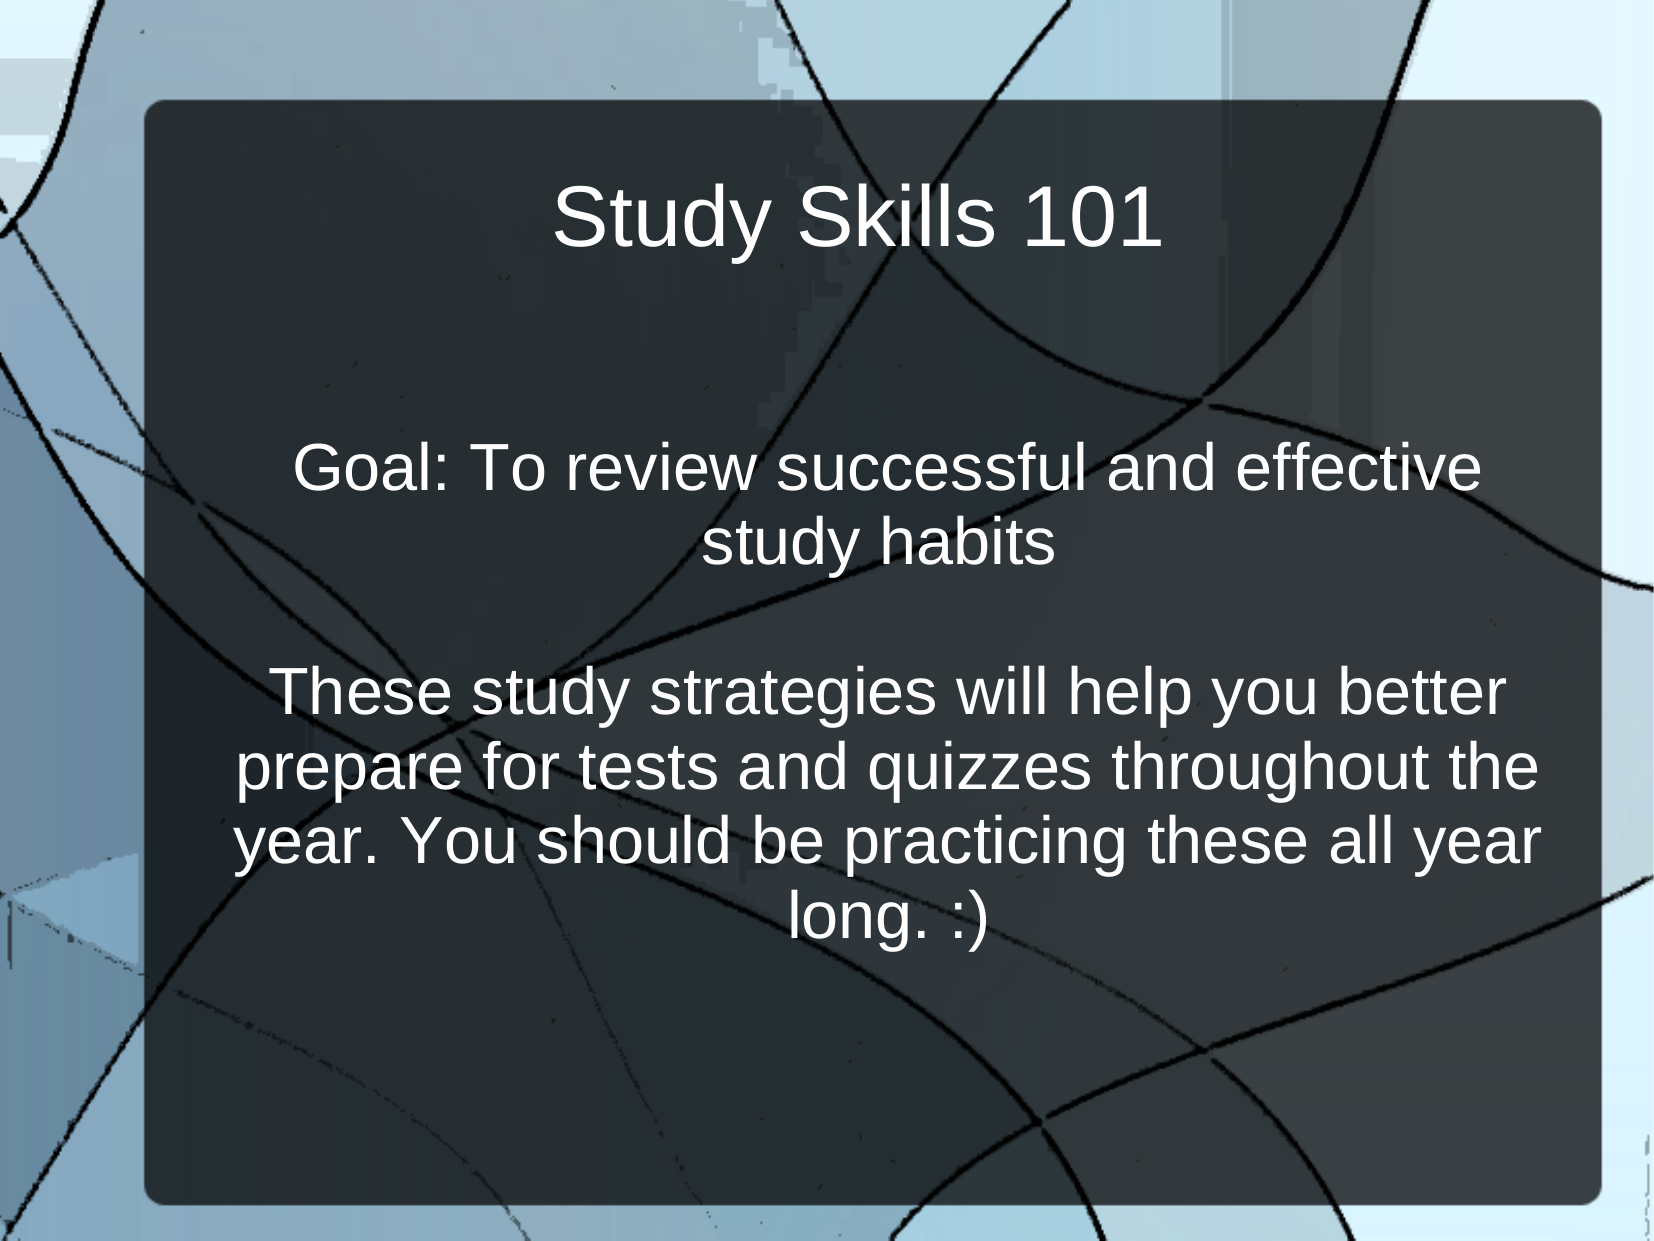

# Study Skills 101
Goal: To review successful and effective study habits
These study strategies will help you better prepare for tests and quizzes throughout the year. You should be practicing these all year long. :)